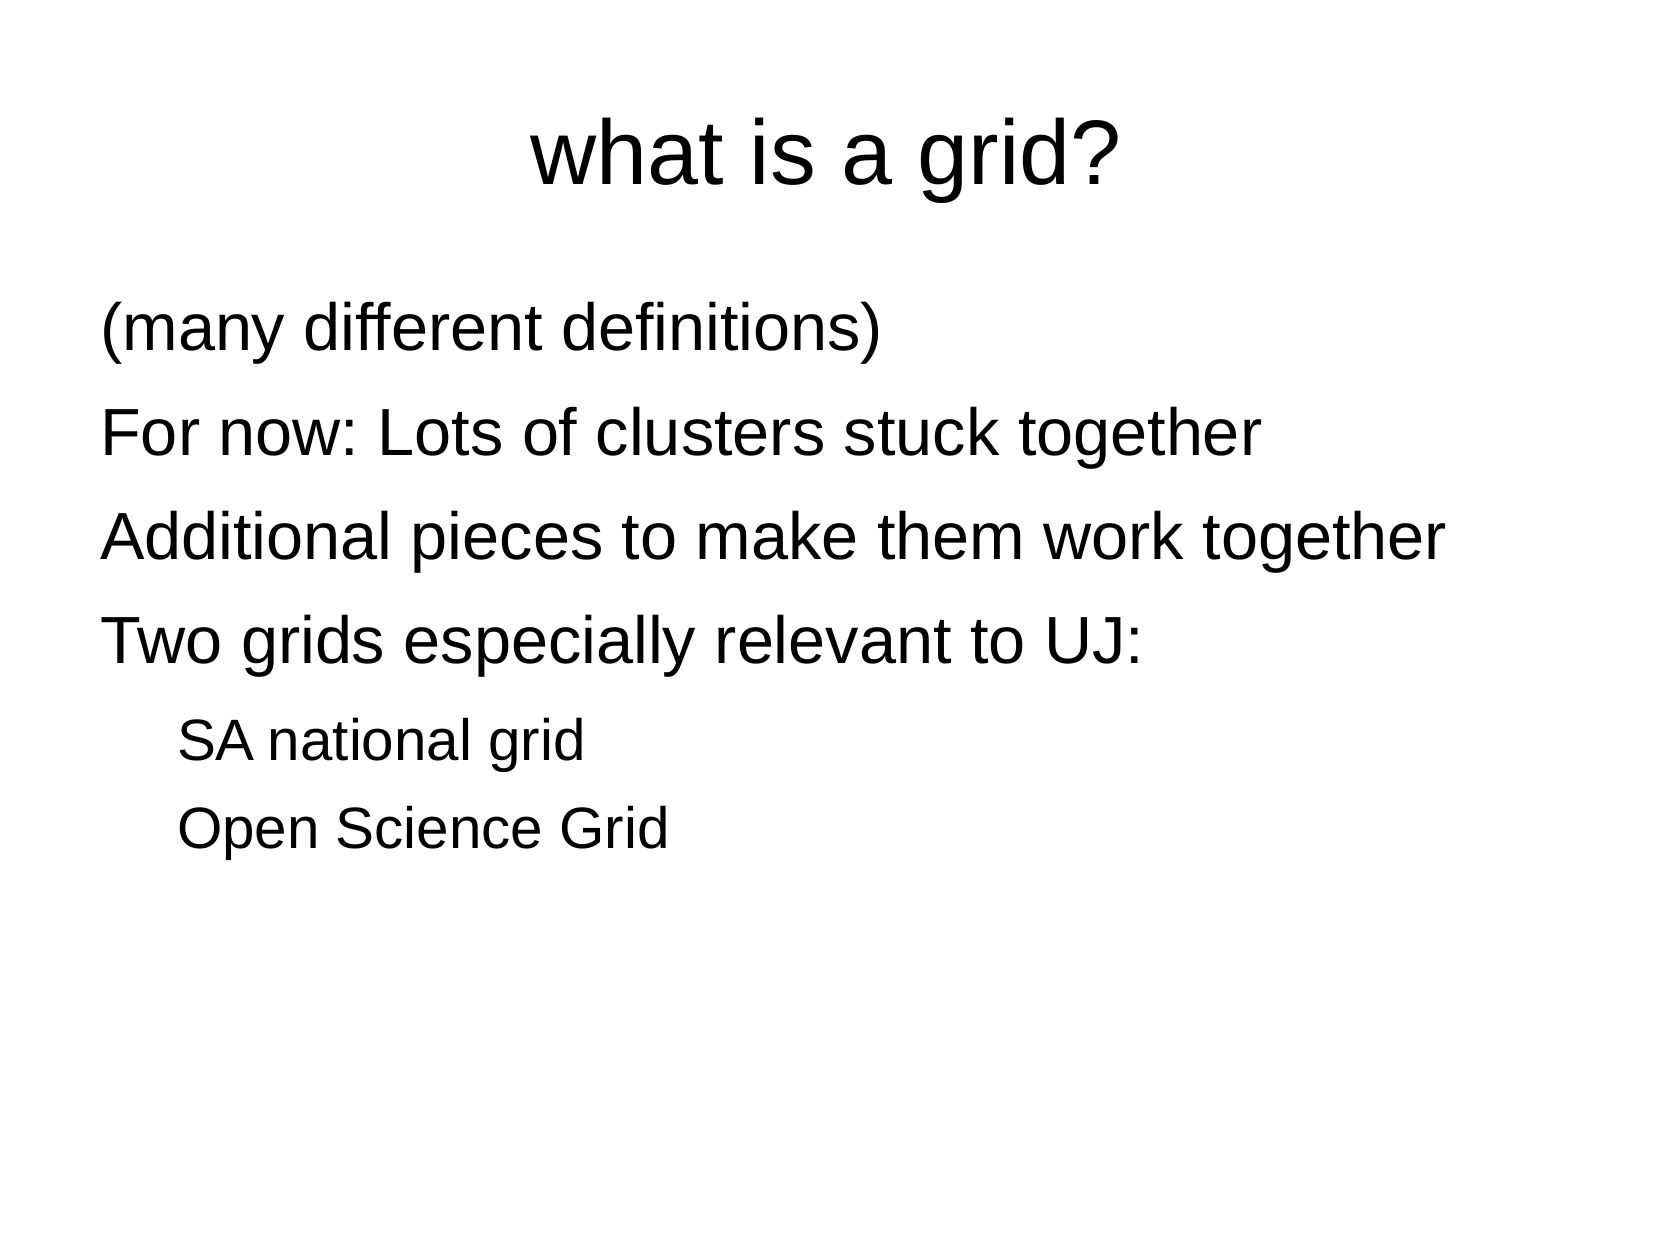

# what is a grid?
(many different definitions)
For now: Lots of clusters stuck together
Additional pieces to make them work together
Two grids especially relevant to UJ:
SA national grid
Open Science Grid